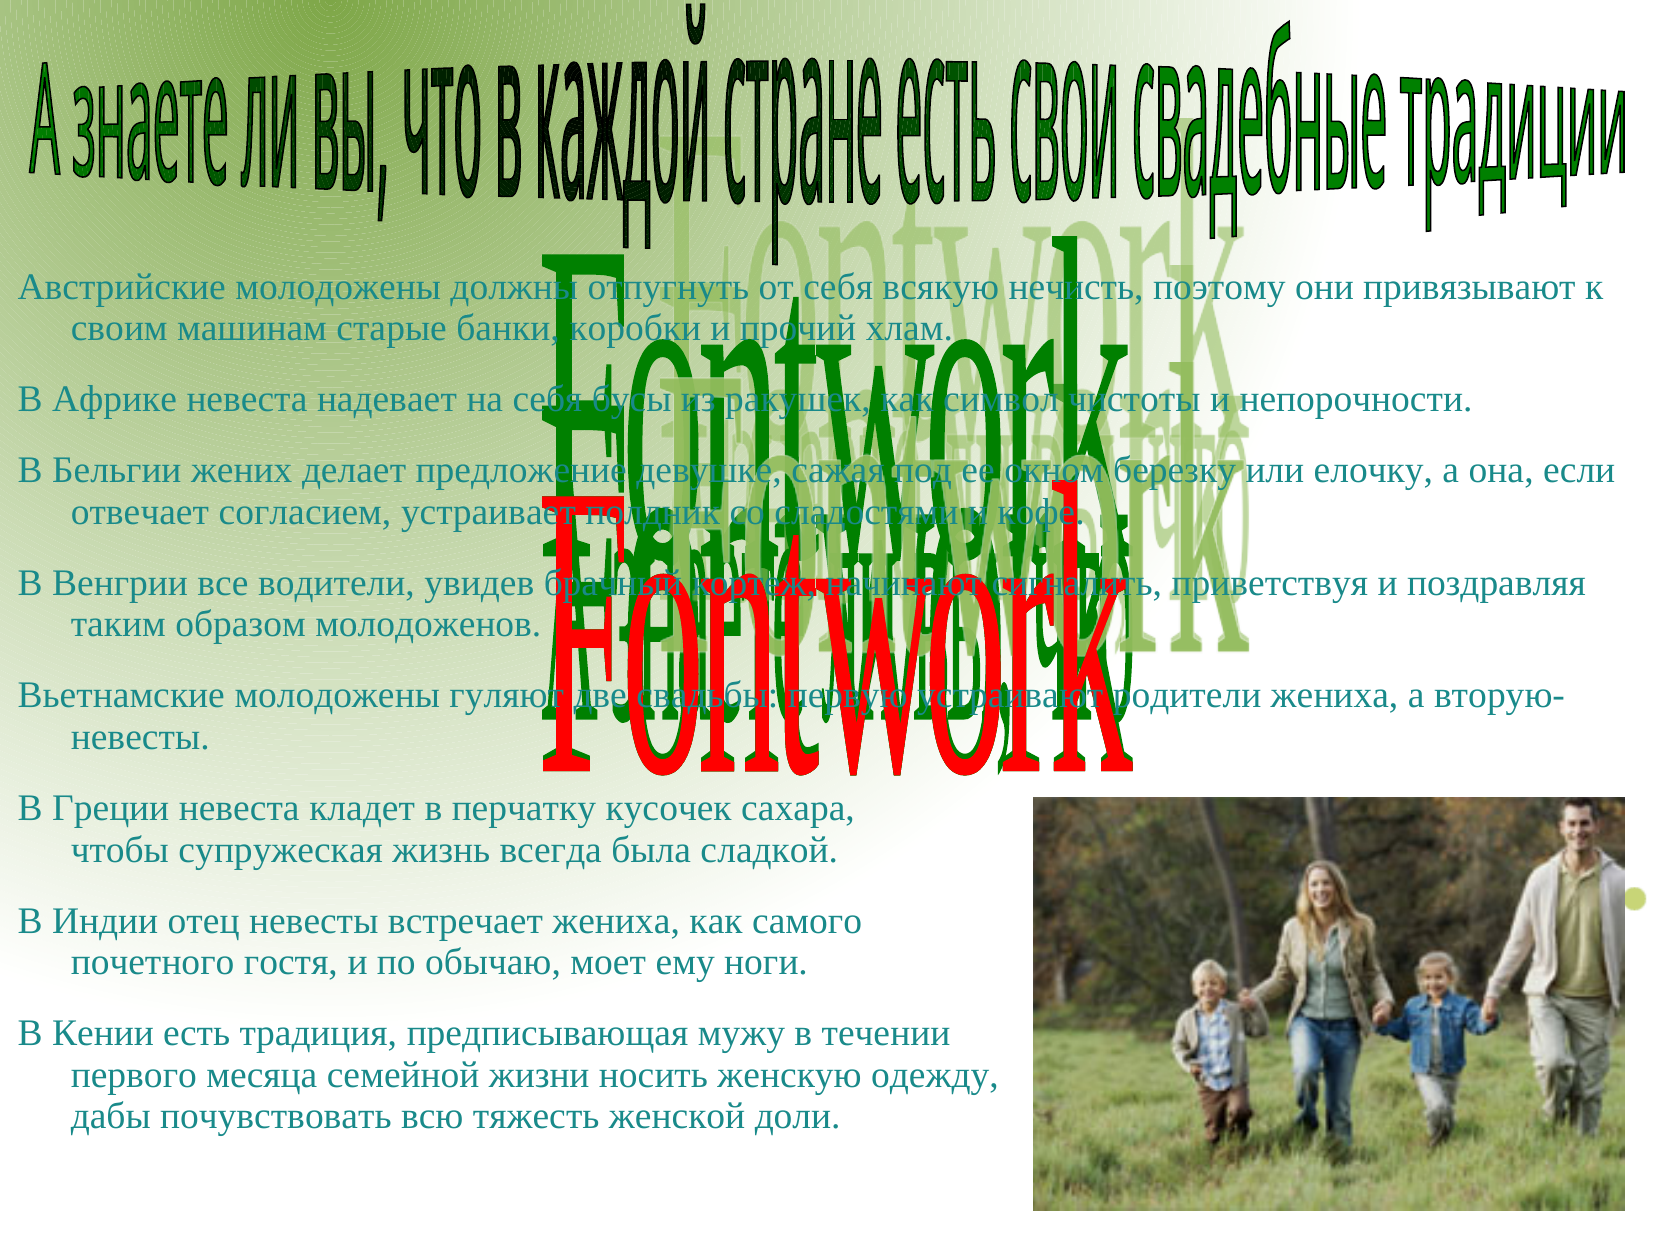

А знаете ли вы, что в каждой стране есть свои свадебные традиции
Fontwork
# Австрийские молодожены должны отпугнуть от себя всякую нечисть, поэтому они привязывают к своим машинам старые банки, коробки и прочий хлам.
В Африке невеста надевает на себя бусы из ракушек, как символ чистоты и непорочности.
В Бельгии жених делает предложение девушке, сажая под ее окном березку или елочку, а она, если отвечает согласием, устраивает полдник со сладостями и кофе.
В Венгрии все водители, увидев брачный кортеж, начинают сигналить, приветствуя и поздравляя таким образом молодоженов.
Вьетнамские молодожены гуляют две свадьбы: первую устраивают родители жениха, а вторую-невесты.
В Греции невеста кладет в перчатку кусочек сахара, чтобы супружеская жизнь всегда была сладкой.
В Индии отец невесты встречает жениха, как самого почетного гостя, и по обычаю, моет ему ноги.
В Кении есть традиция, предписывающая мужу в течении первого месяца семейной жизни носить женскую одежду, дабы почувствовать всю тяжесть женской доли.
Fontwork
А знаете ли вы, что
Fontwork
Fontwork
Fontwork